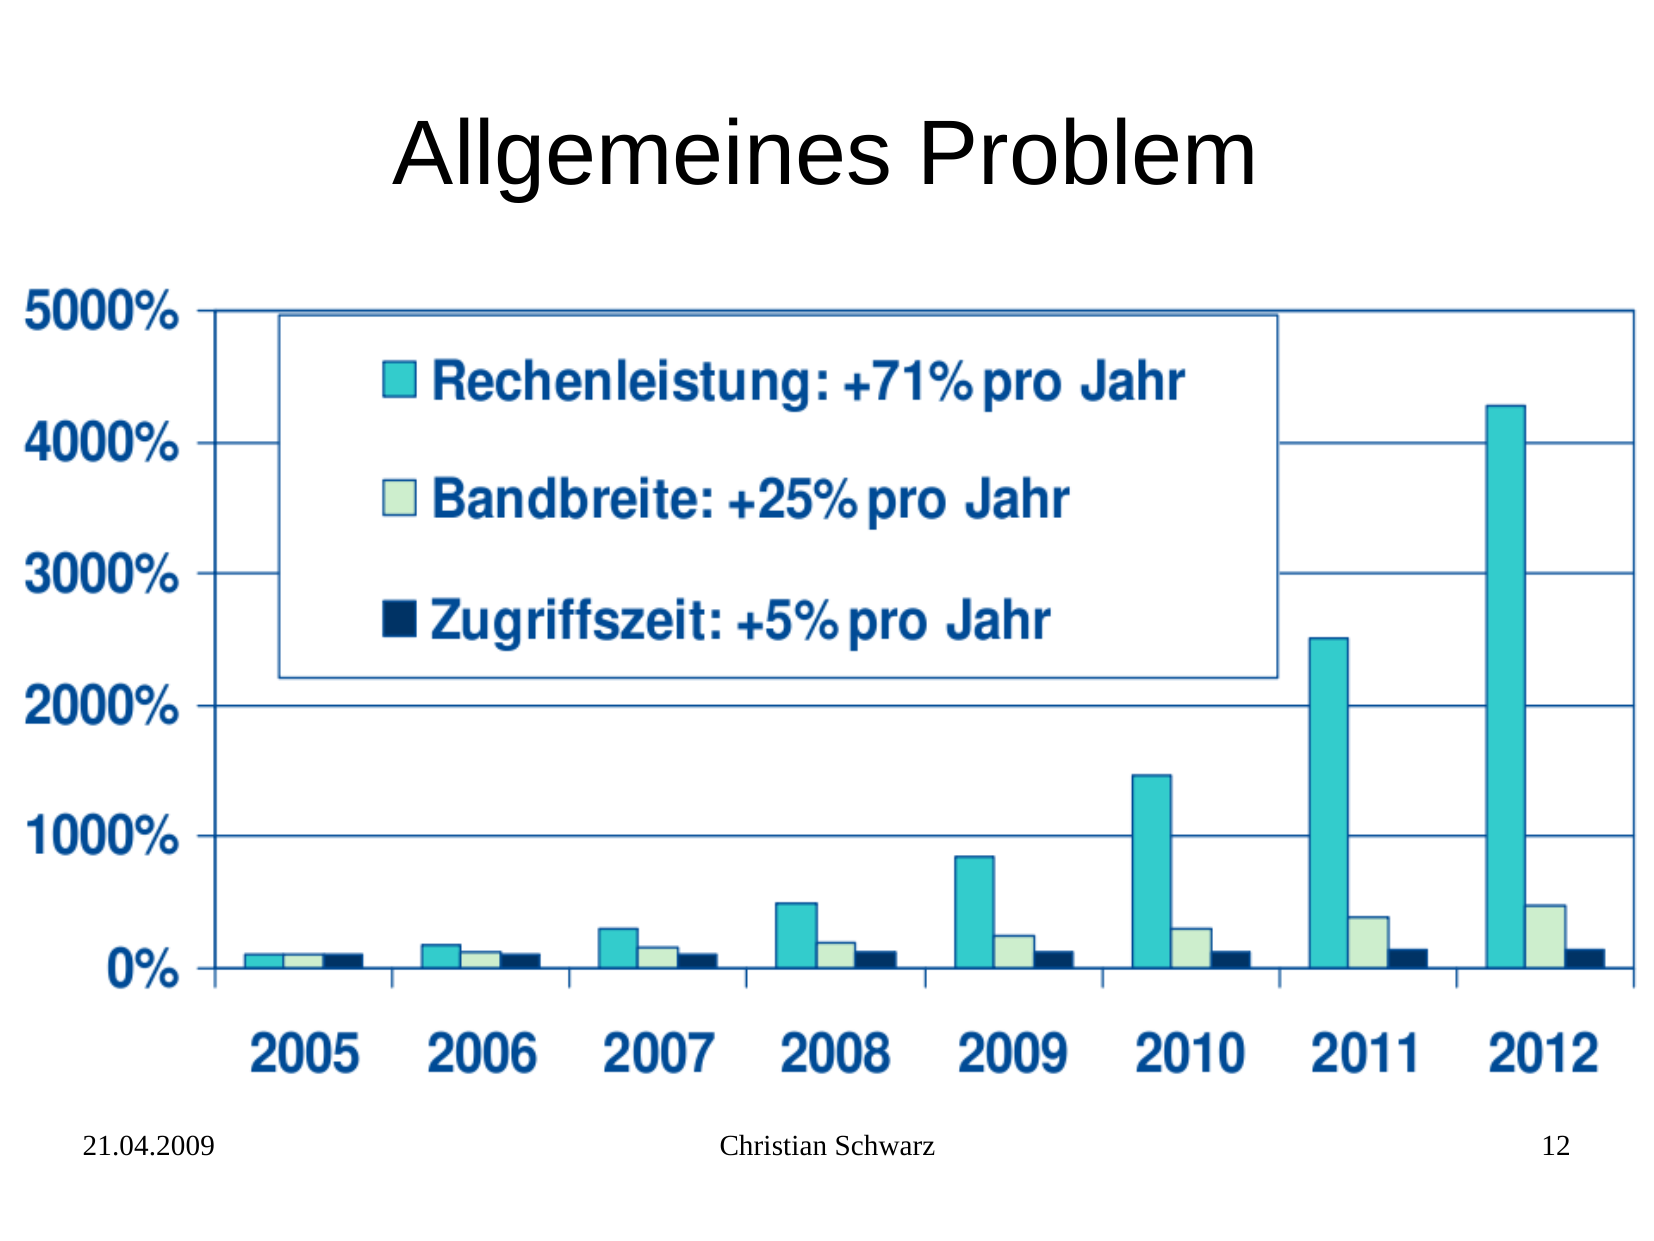

# Allgemeines Problem
21.04.2009
Christian Schwarz
12